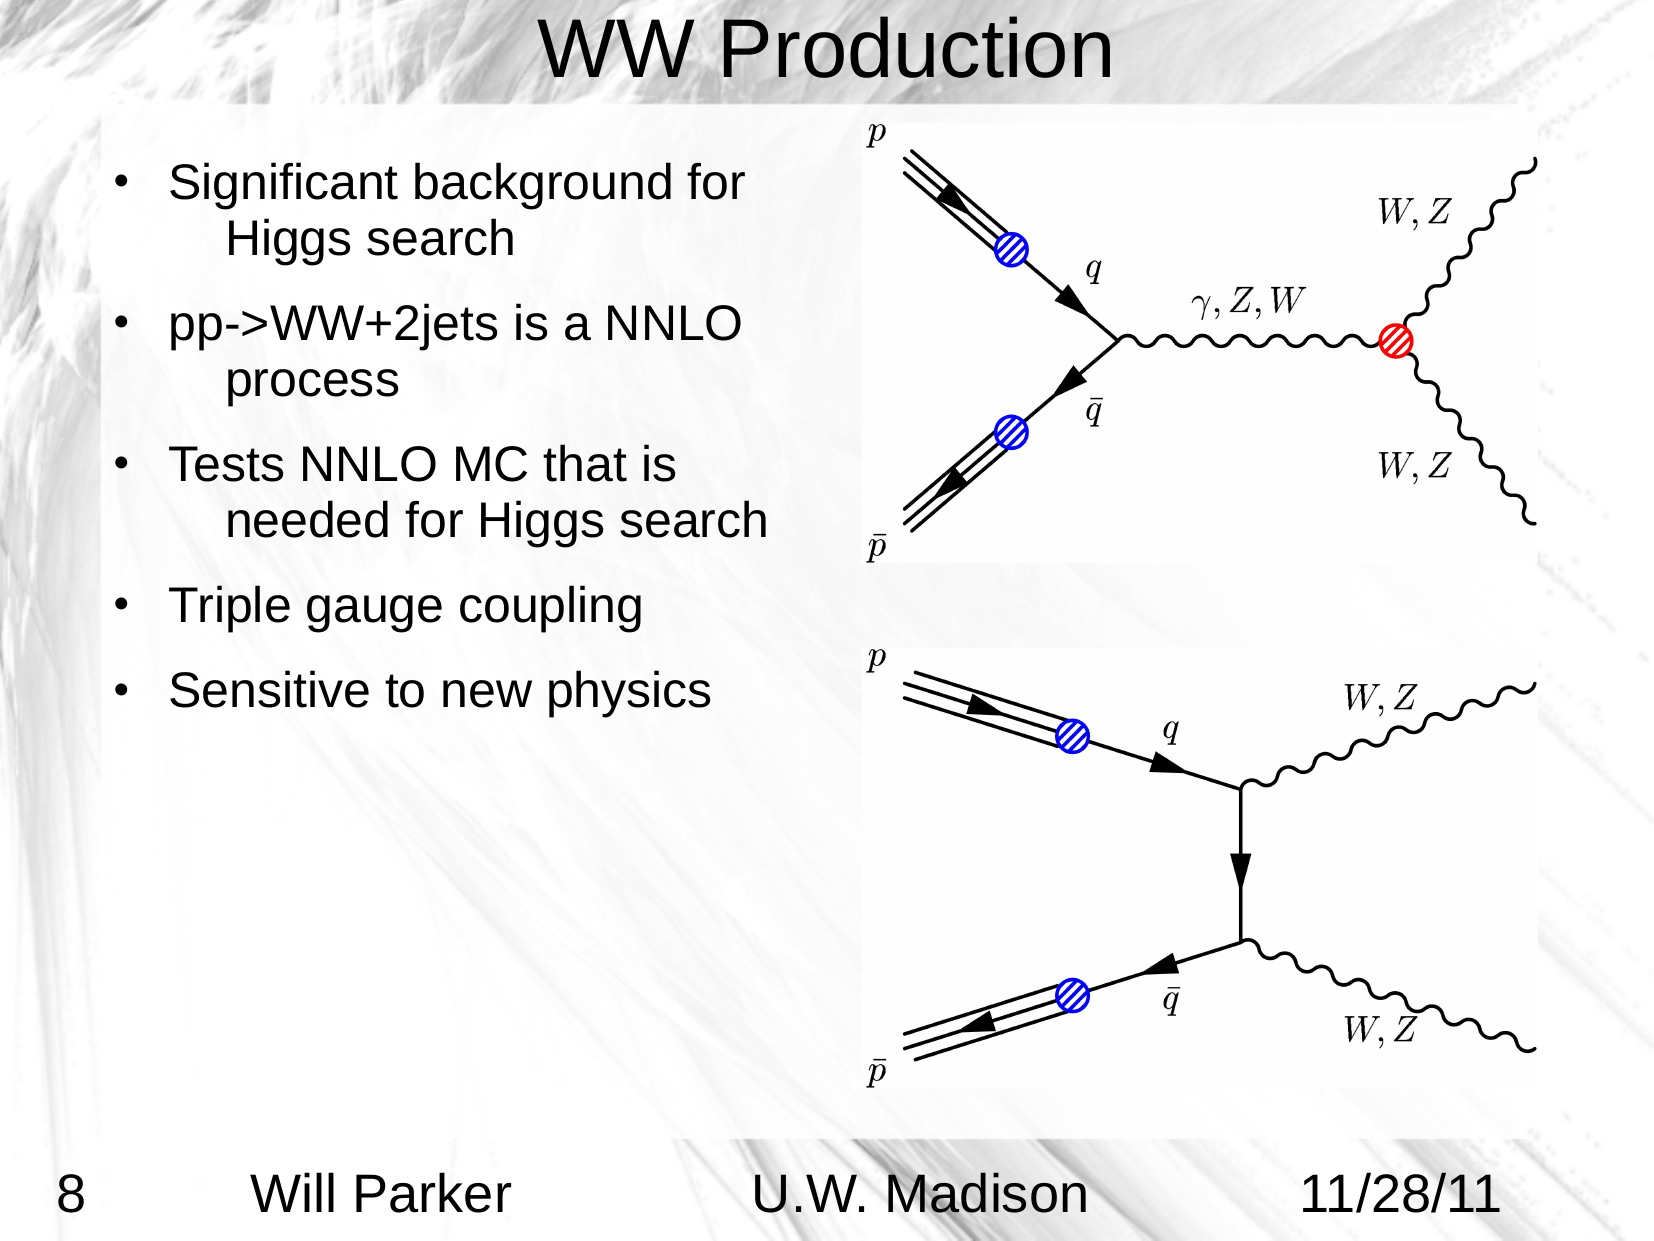

# WW Production
Significant background for Higgs search
pp->WW+2jets is a NNLO process
Tests NNLO MC that is needed for Higgs search
Triple gauge coupling
Sensitive to new physics
8
 Will Parker U.W. Madison 11/28/11